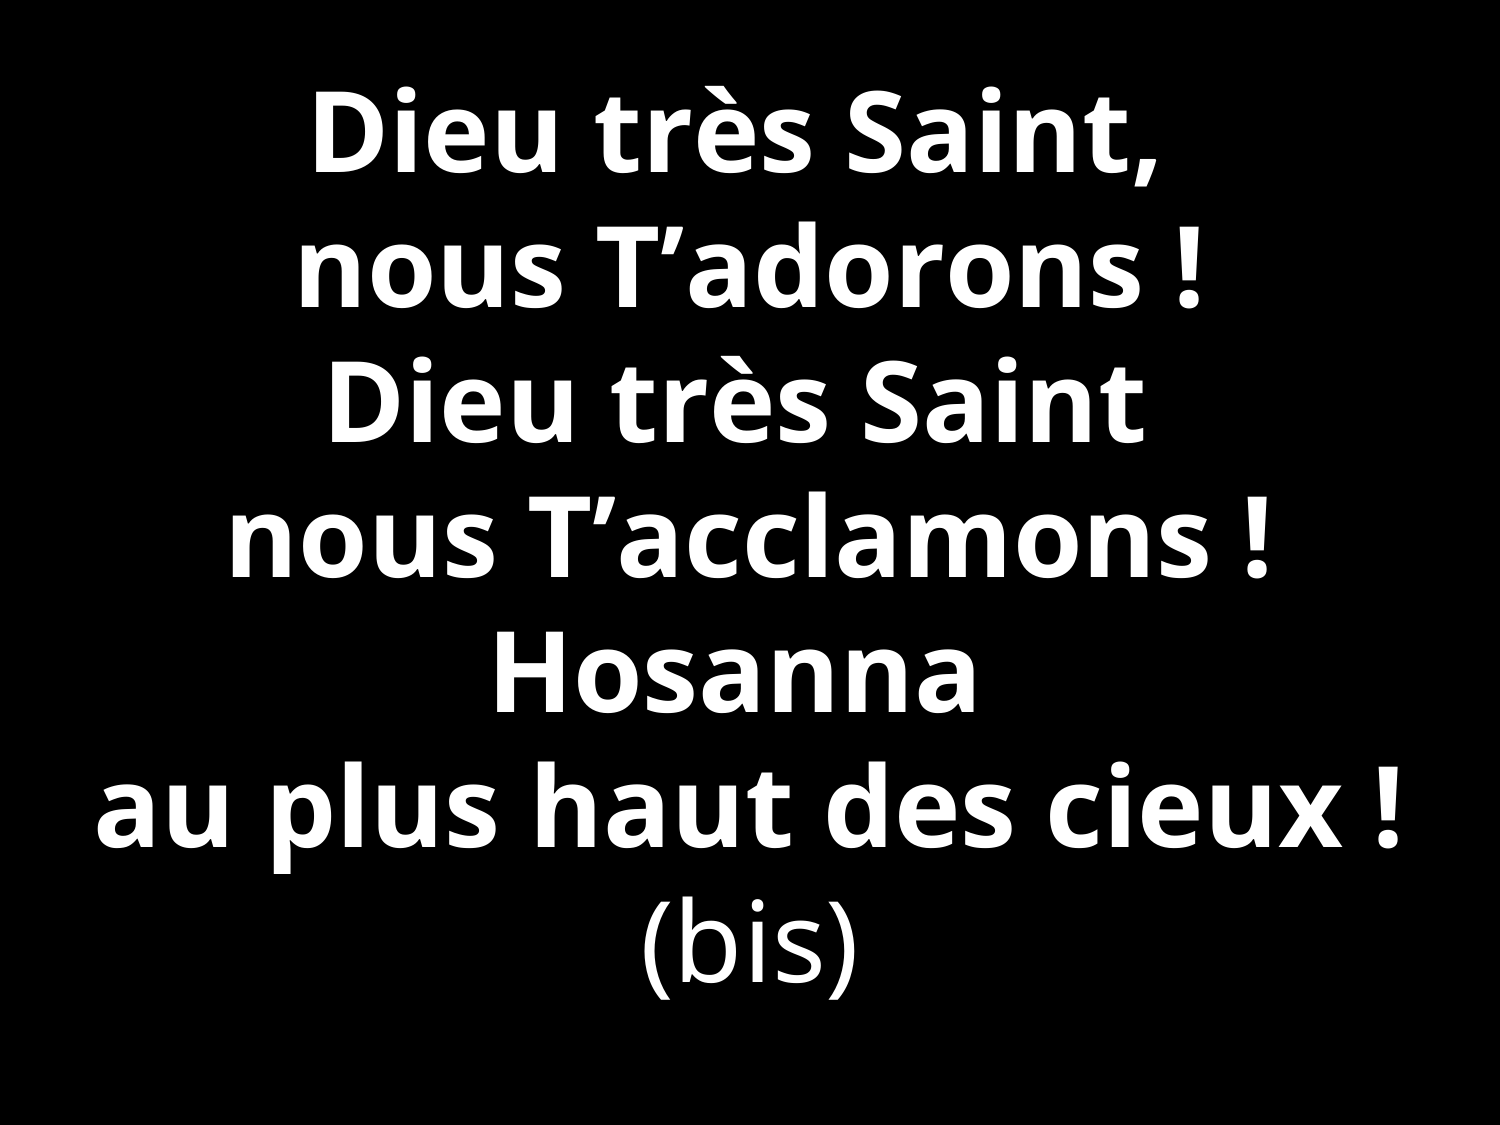

Dieu très Saint,
nous T’adorons !
Dieu très Saint
nous T’acclamons !
Hosanna
au plus haut des cieux ! (bis)